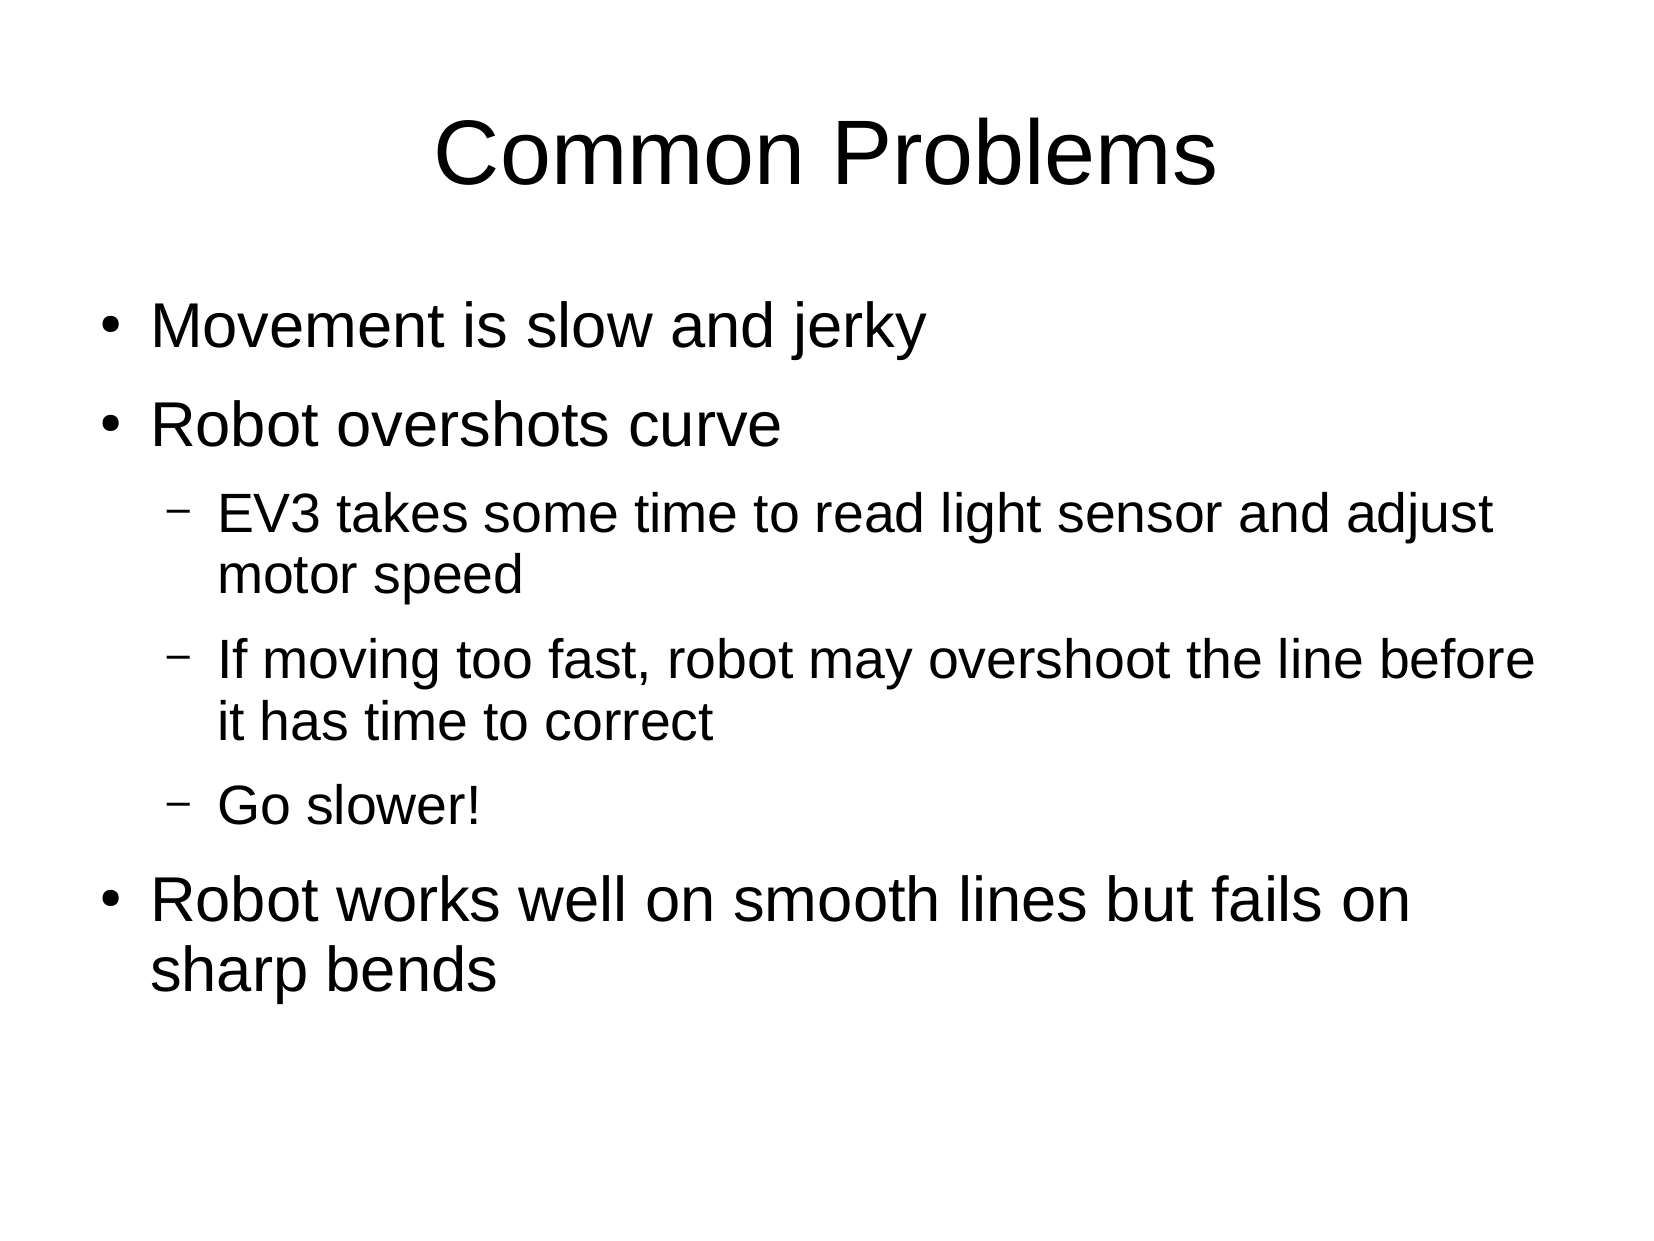

# Common Problems
Movement is slow and jerky
Robot overshots curve
EV3 takes some time to read light sensor and adjust motor speed
If moving too fast, robot may overshoot the line before it has time to correct
Go slower!
Robot works well on smooth lines but fails on sharp bends